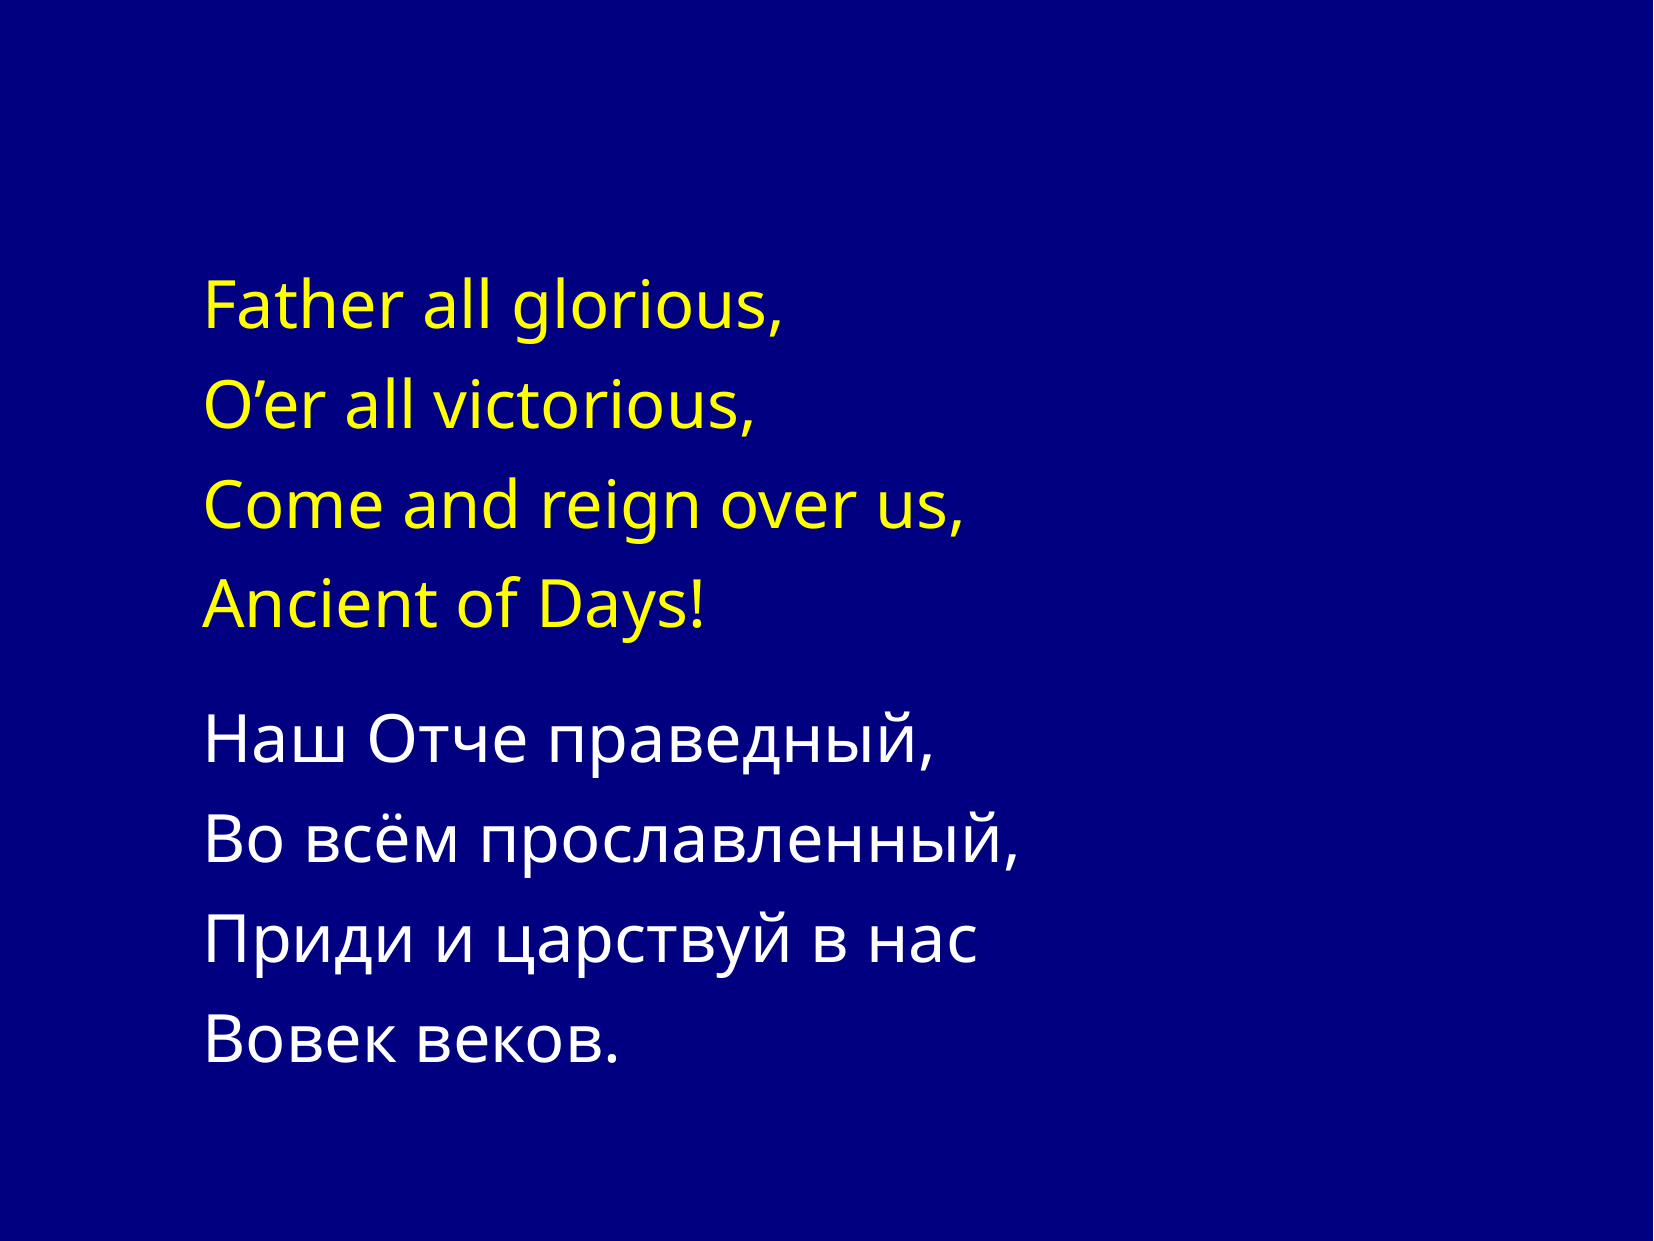

Father all glorious,
	O’er all victorious,
	Come and reign over us,
	Ancient of Days!
	Наш Отче праведный,
	Во всём прославленный,
	Приди и царствуй в нас
	Вовек веков.